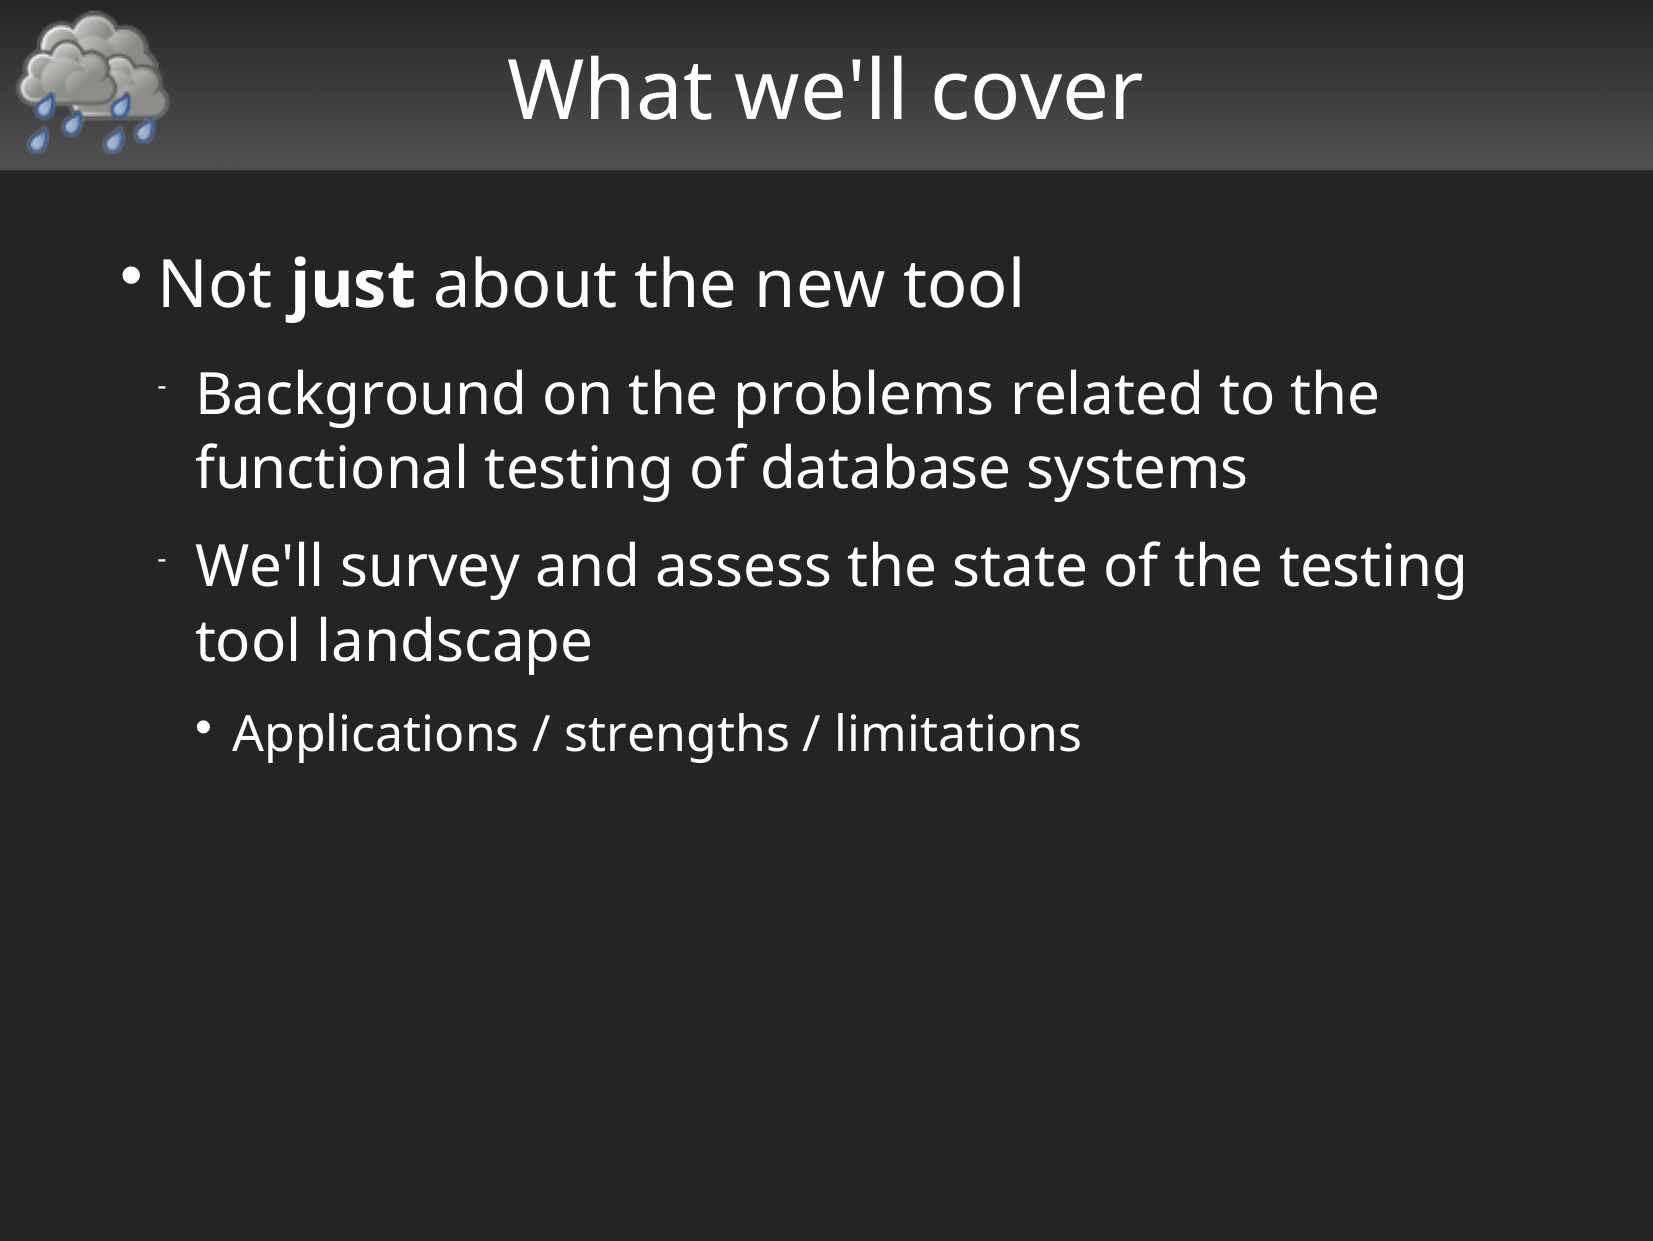

# What we'll cover
Not just about the new tool
Background on the problems related to the functional testing of database systems
We'll survey and assess the state of the testing tool landscape
Applications / strengths / limitations